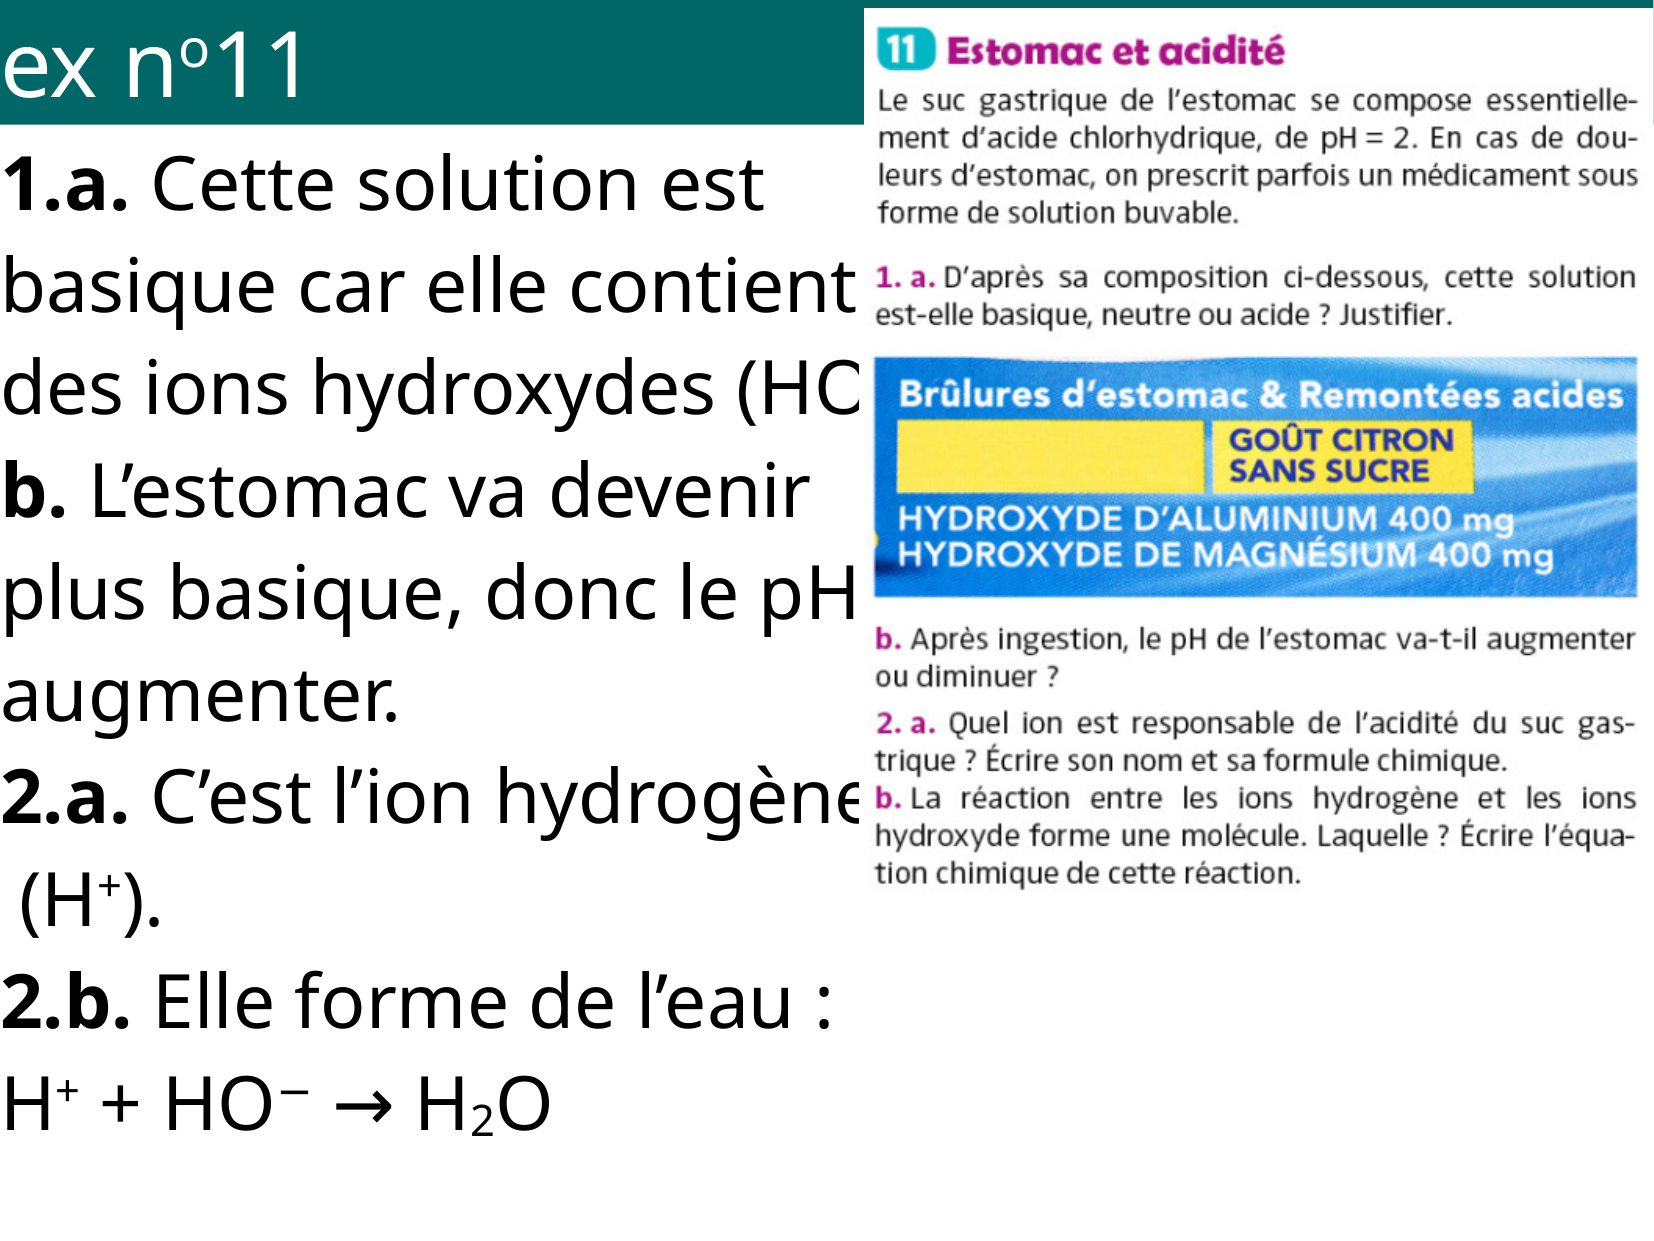

# ex no11
1.a. Cette solution est
basique car elle contient
des ions hydroxydes (HO−).
b. L’estomac va devenir
plus basique, donc le pH va
augmenter.
2.a. C’est l’ion hydrogène
 (H+).
2.b. Elle forme de l’eau :
H+ + HO− → H2O